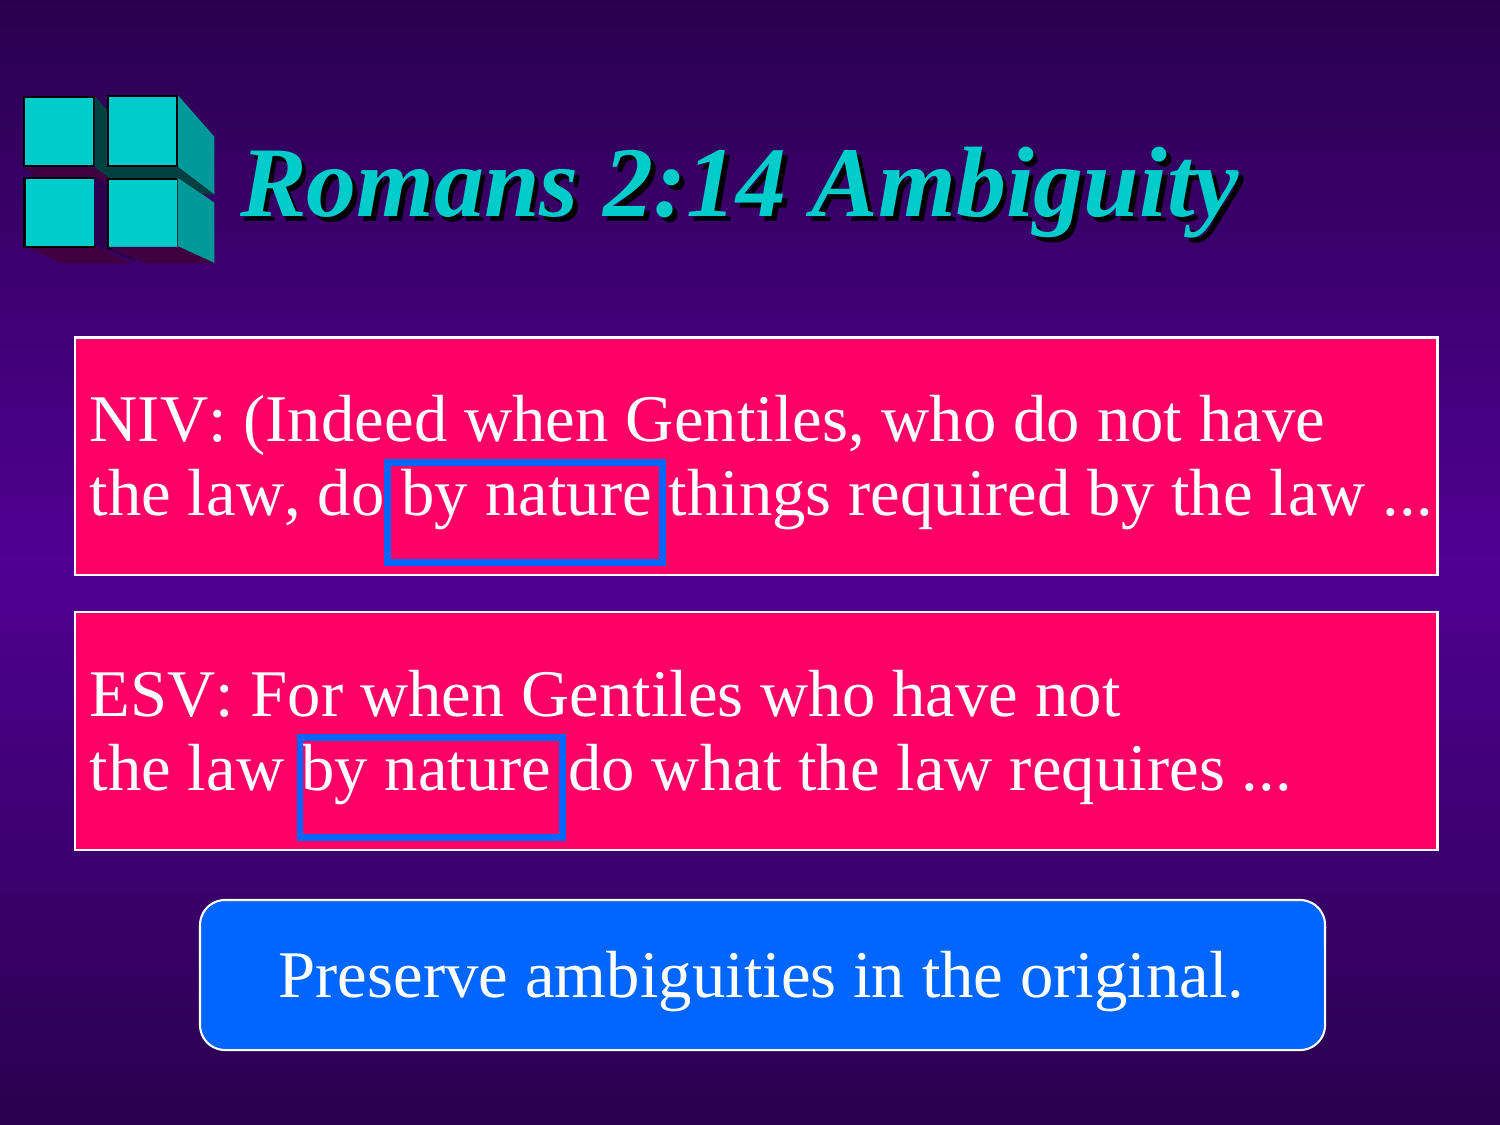

# Romans 2:14 Ambiguity
NIV: (Indeed when Gentiles, who do not have
the law, do by nature things required by the law ...
ESV: For when Gentiles who have not
the law by nature do what the law requires ...
Preserve ambiguities in the original.